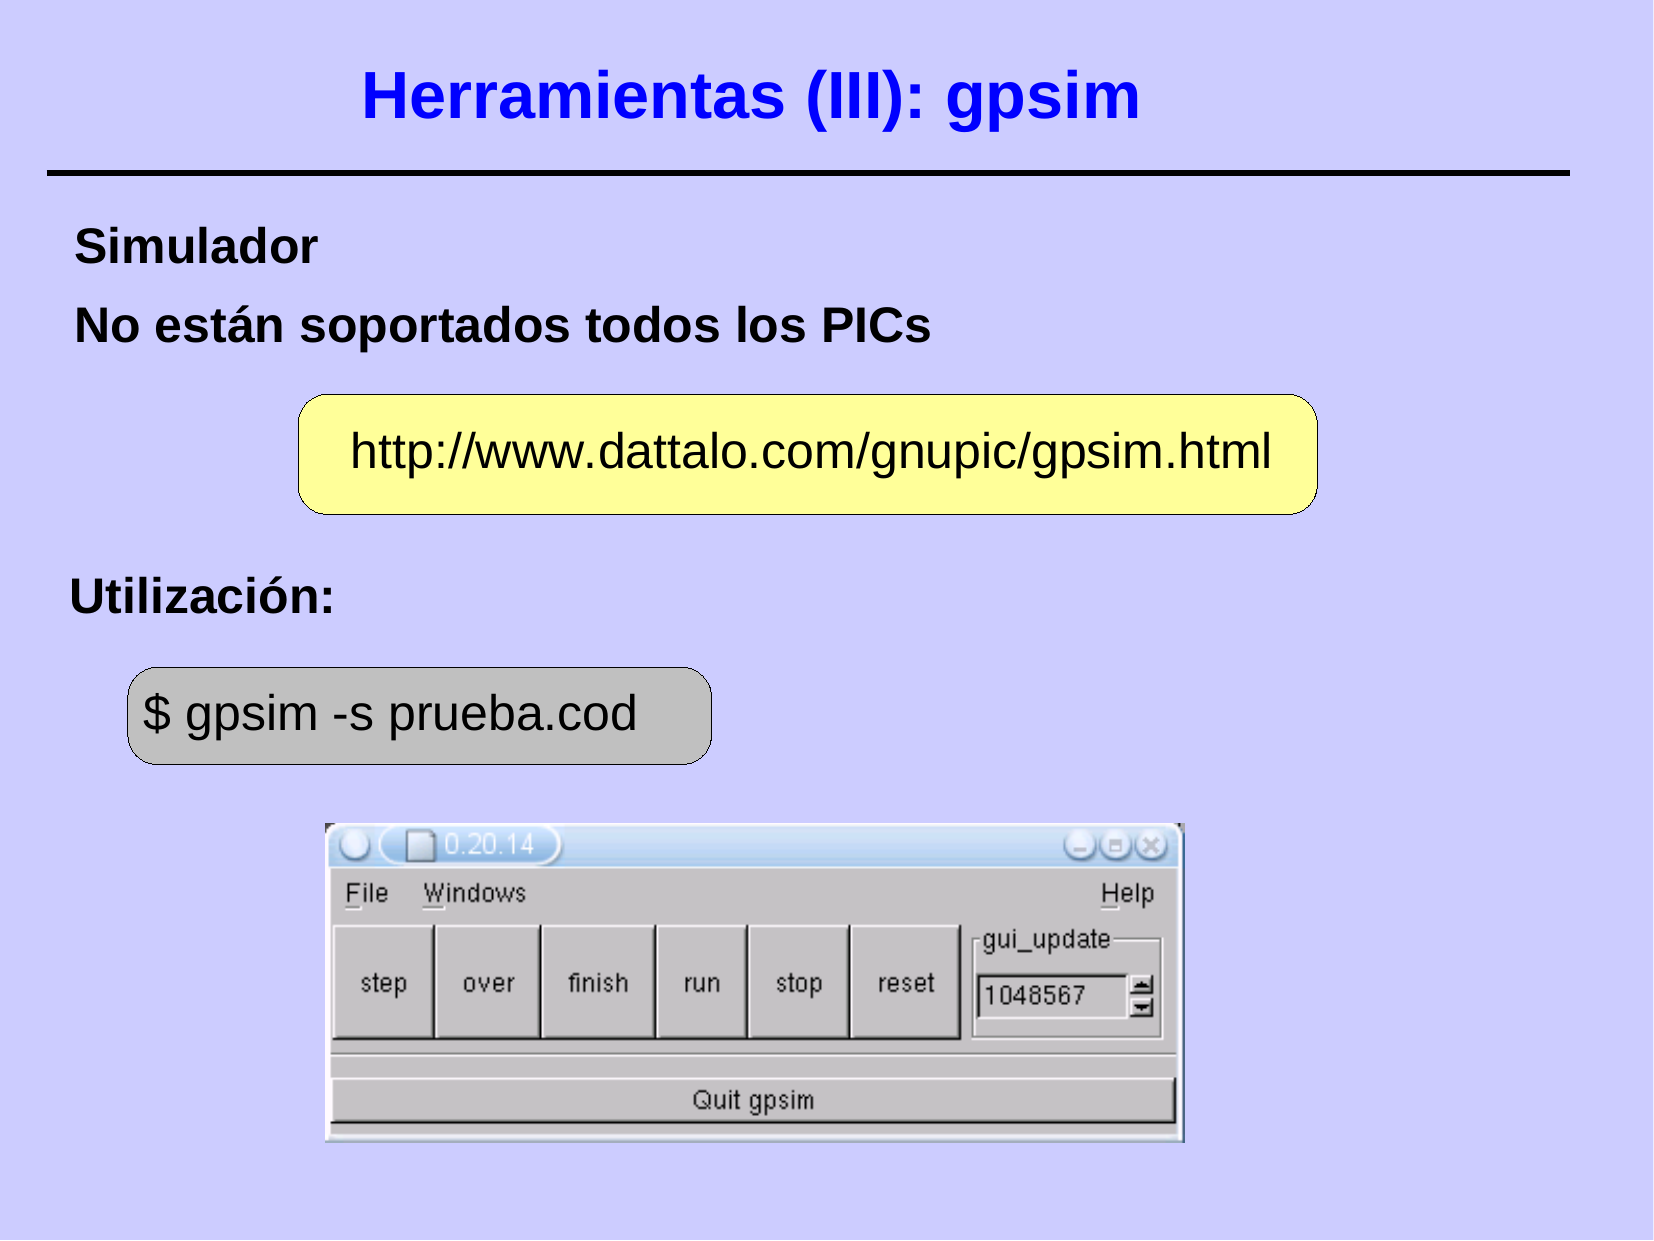

# Herramientas (III): gpsim
 Simulador
 No están soportados todos los PICs
http://www.dattalo.com/gnupic/gpsim.html
 Utilización:
 $ gpsim -s prueba.cod